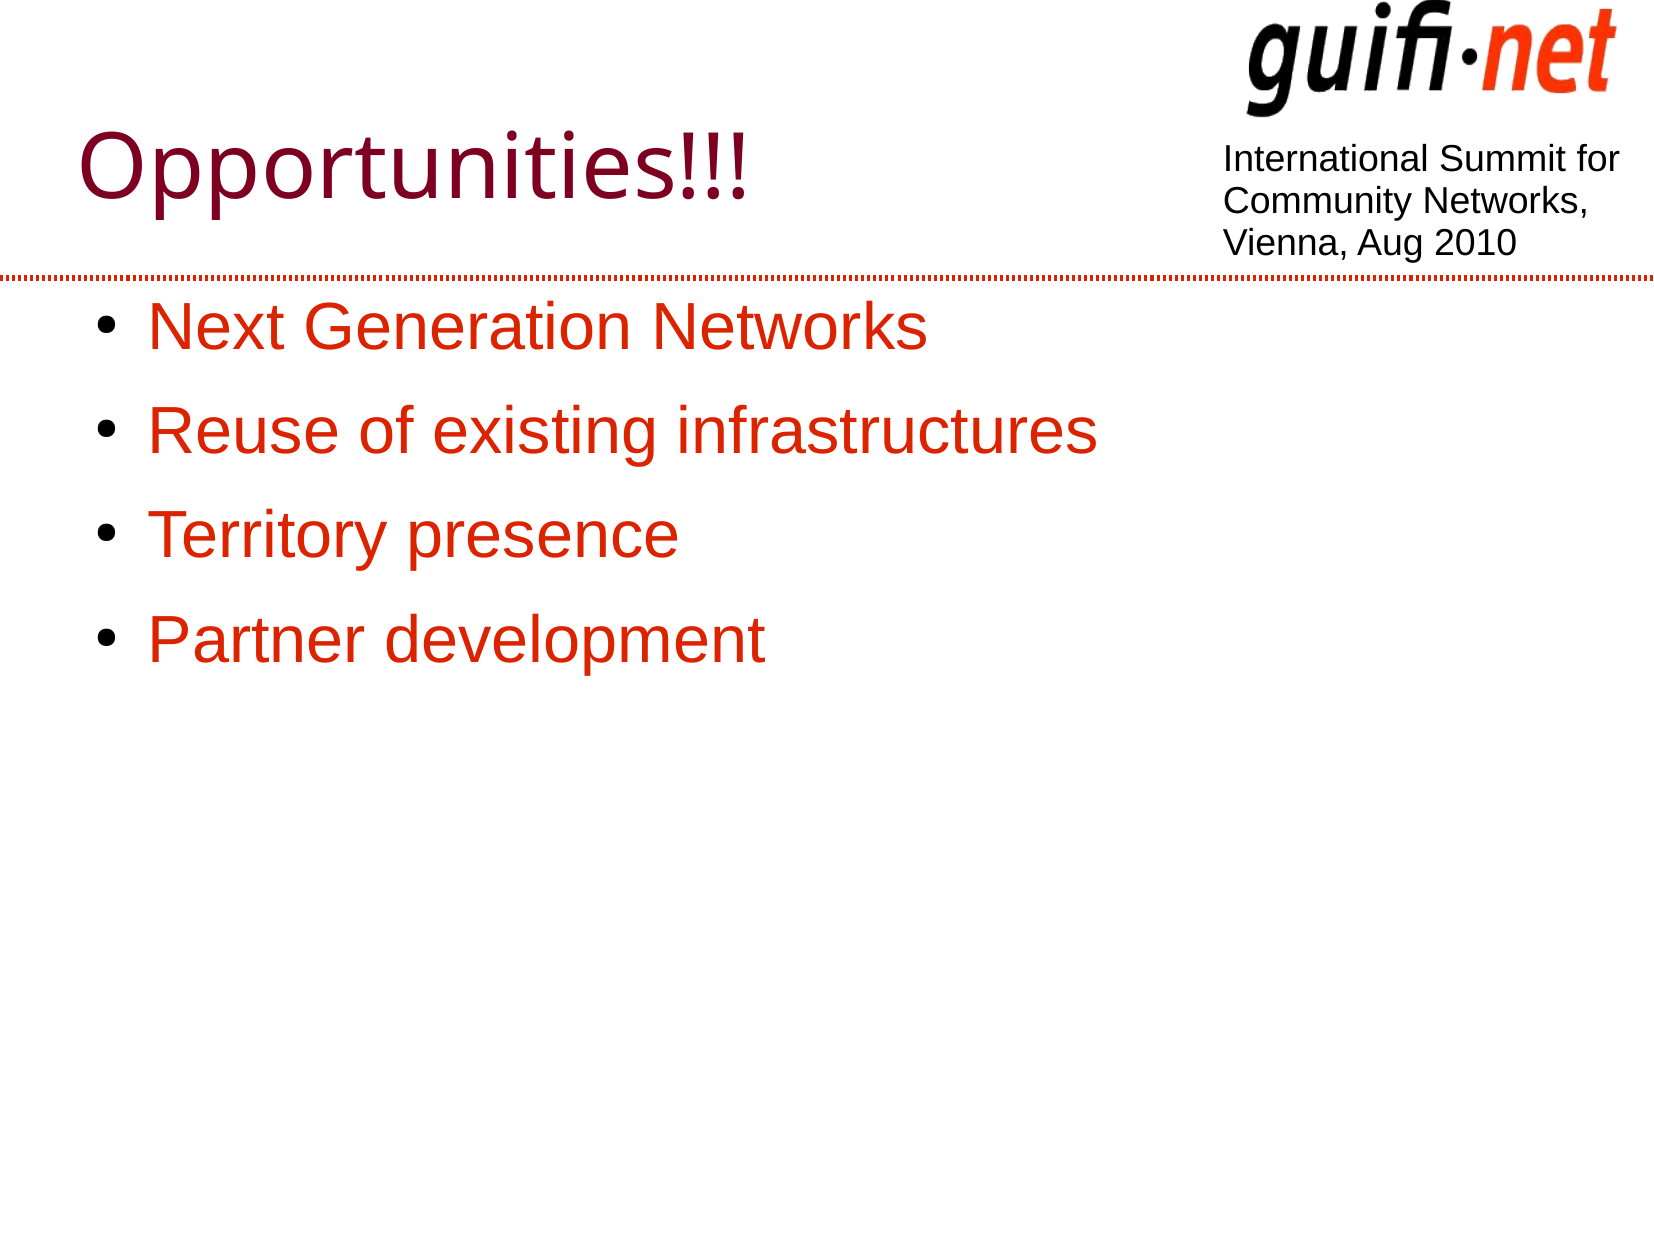

# Opportunities!!!
Next Generation Networks
Reuse of existing infrastructures
Territory presence
Partner development